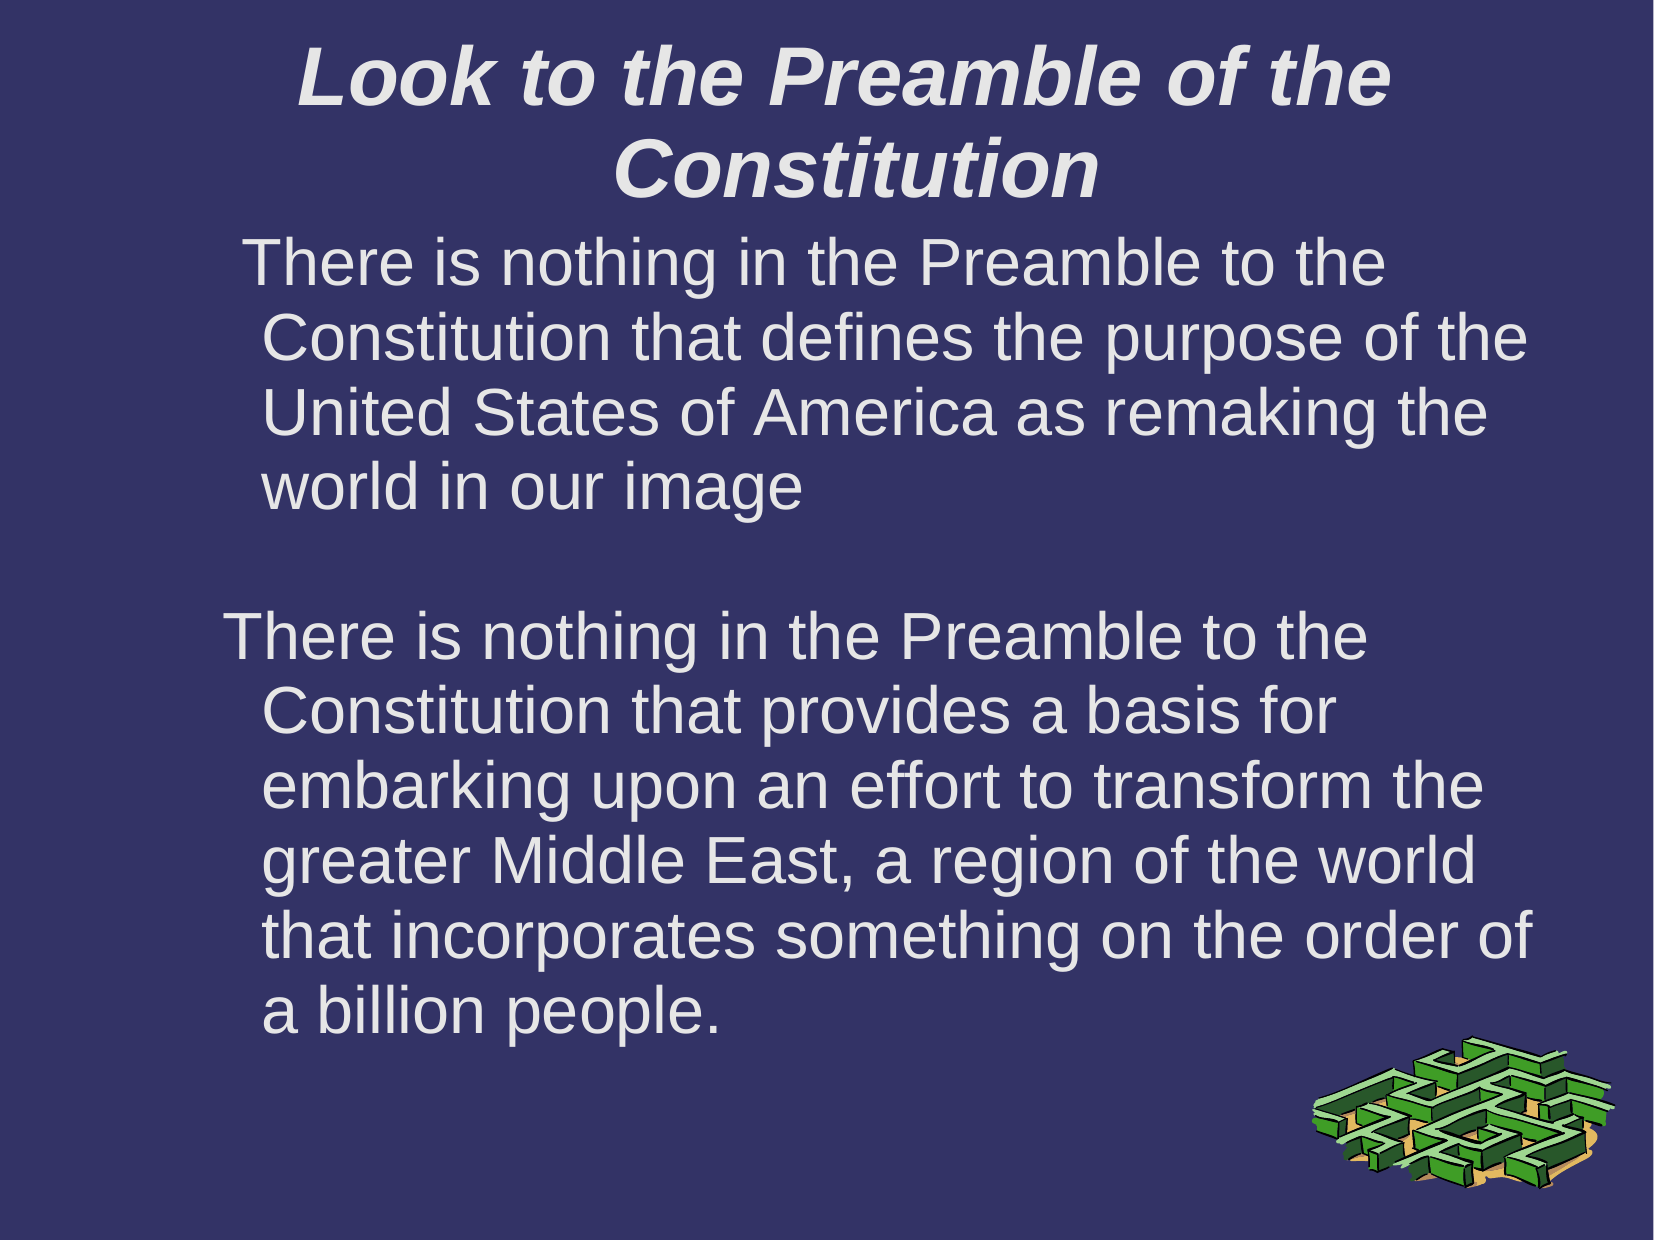

# Look to the Preamble of the Constitution
 There is nothing in the Preamble to the Constitution that defines the purpose of the United States of America as remaking the world in our image
There is nothing in the Preamble to the Constitution that provides a basis for embarking upon an effort to transform the greater Middle East, a region of the world that incorporates something on the order of a billion people.